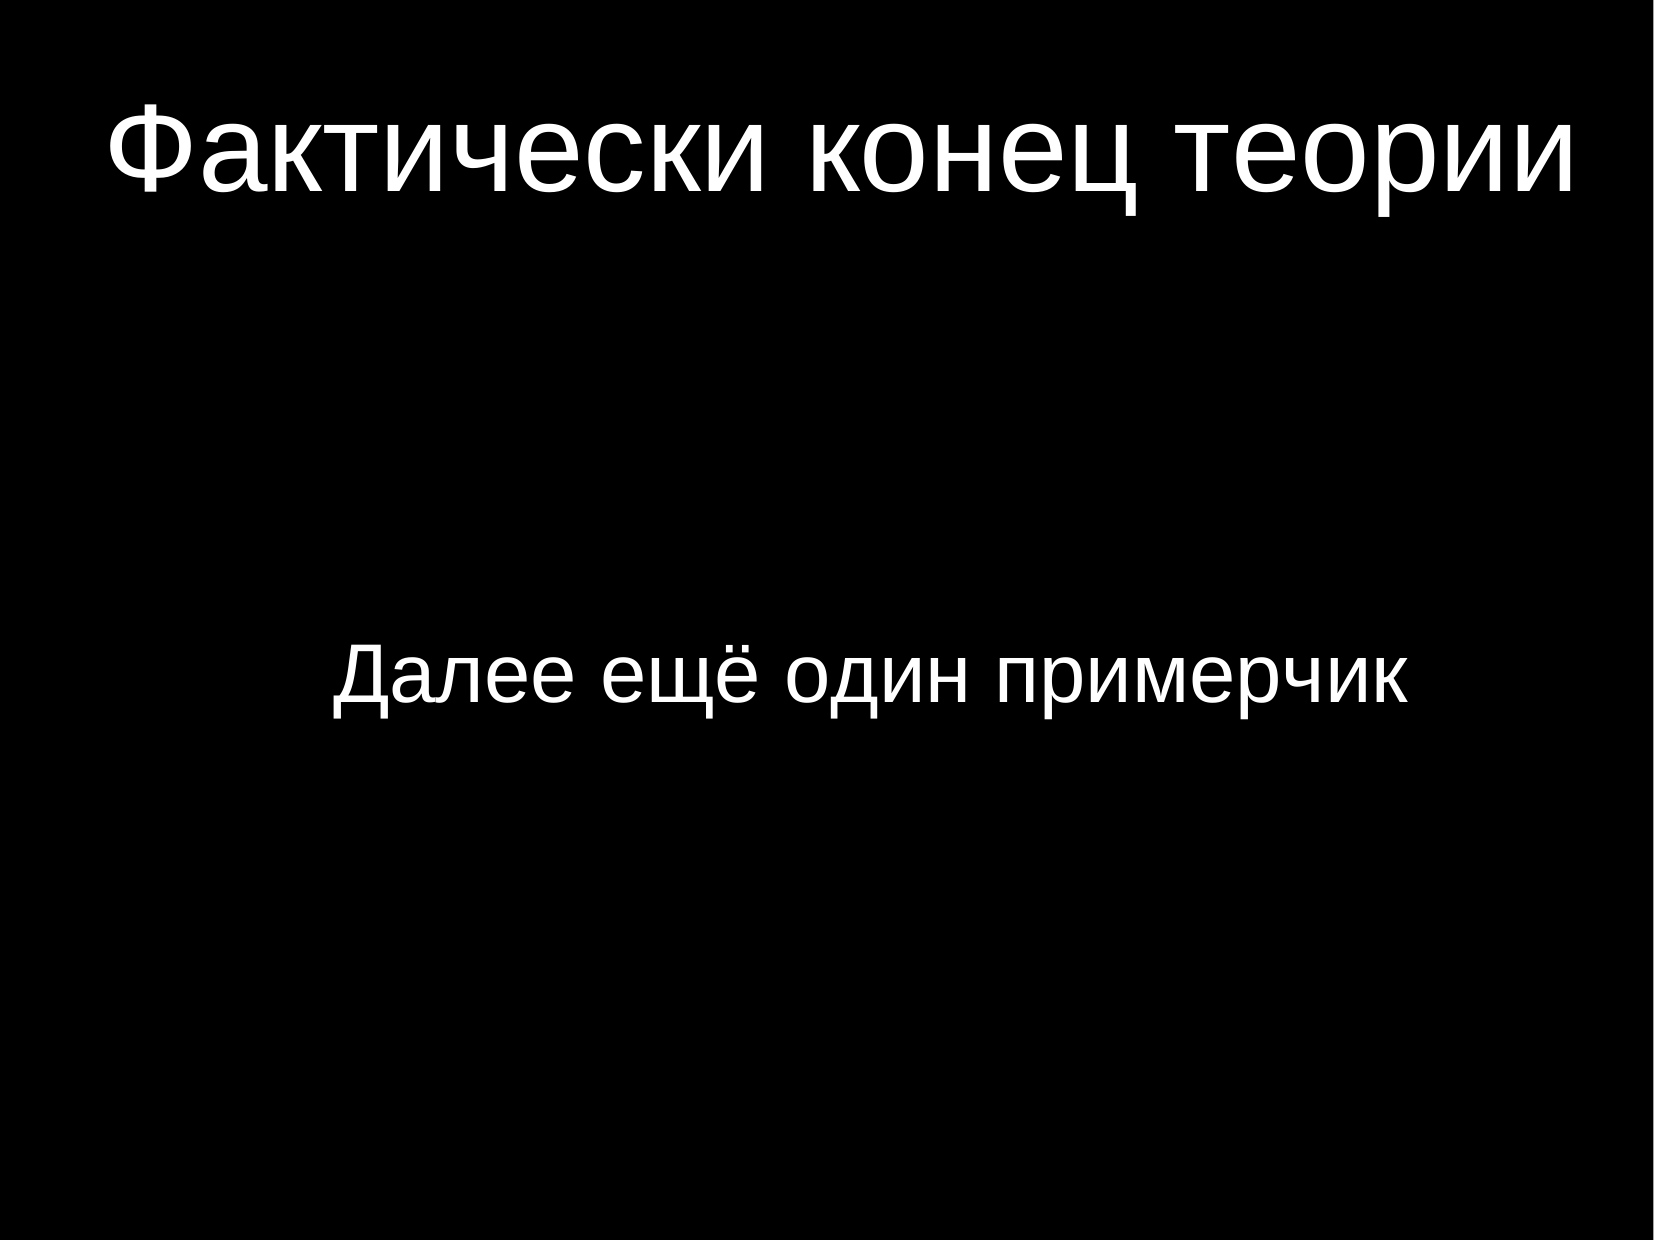

Фактически конец теории
Далее ещё один примерчик